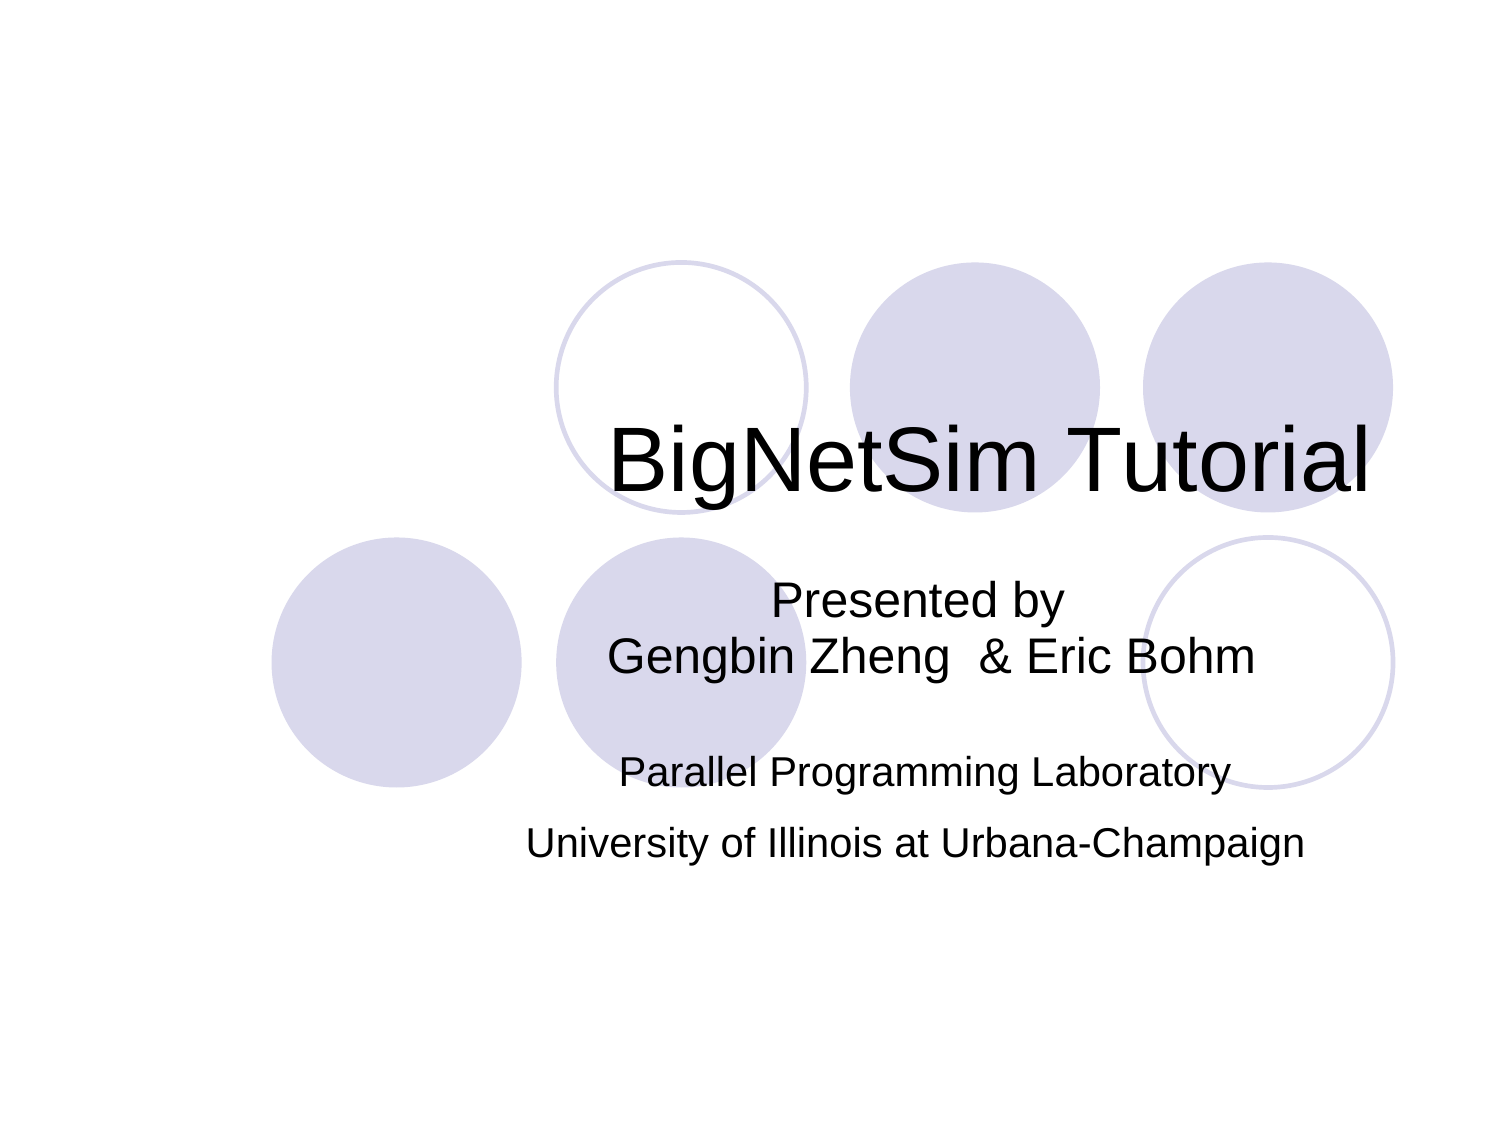

# BigNetSim Tutorial
Presented by
 Gengbin Zheng & Eric Bohm
Parallel Programming Laboratory
University of Illinois at Urbana-Champaign